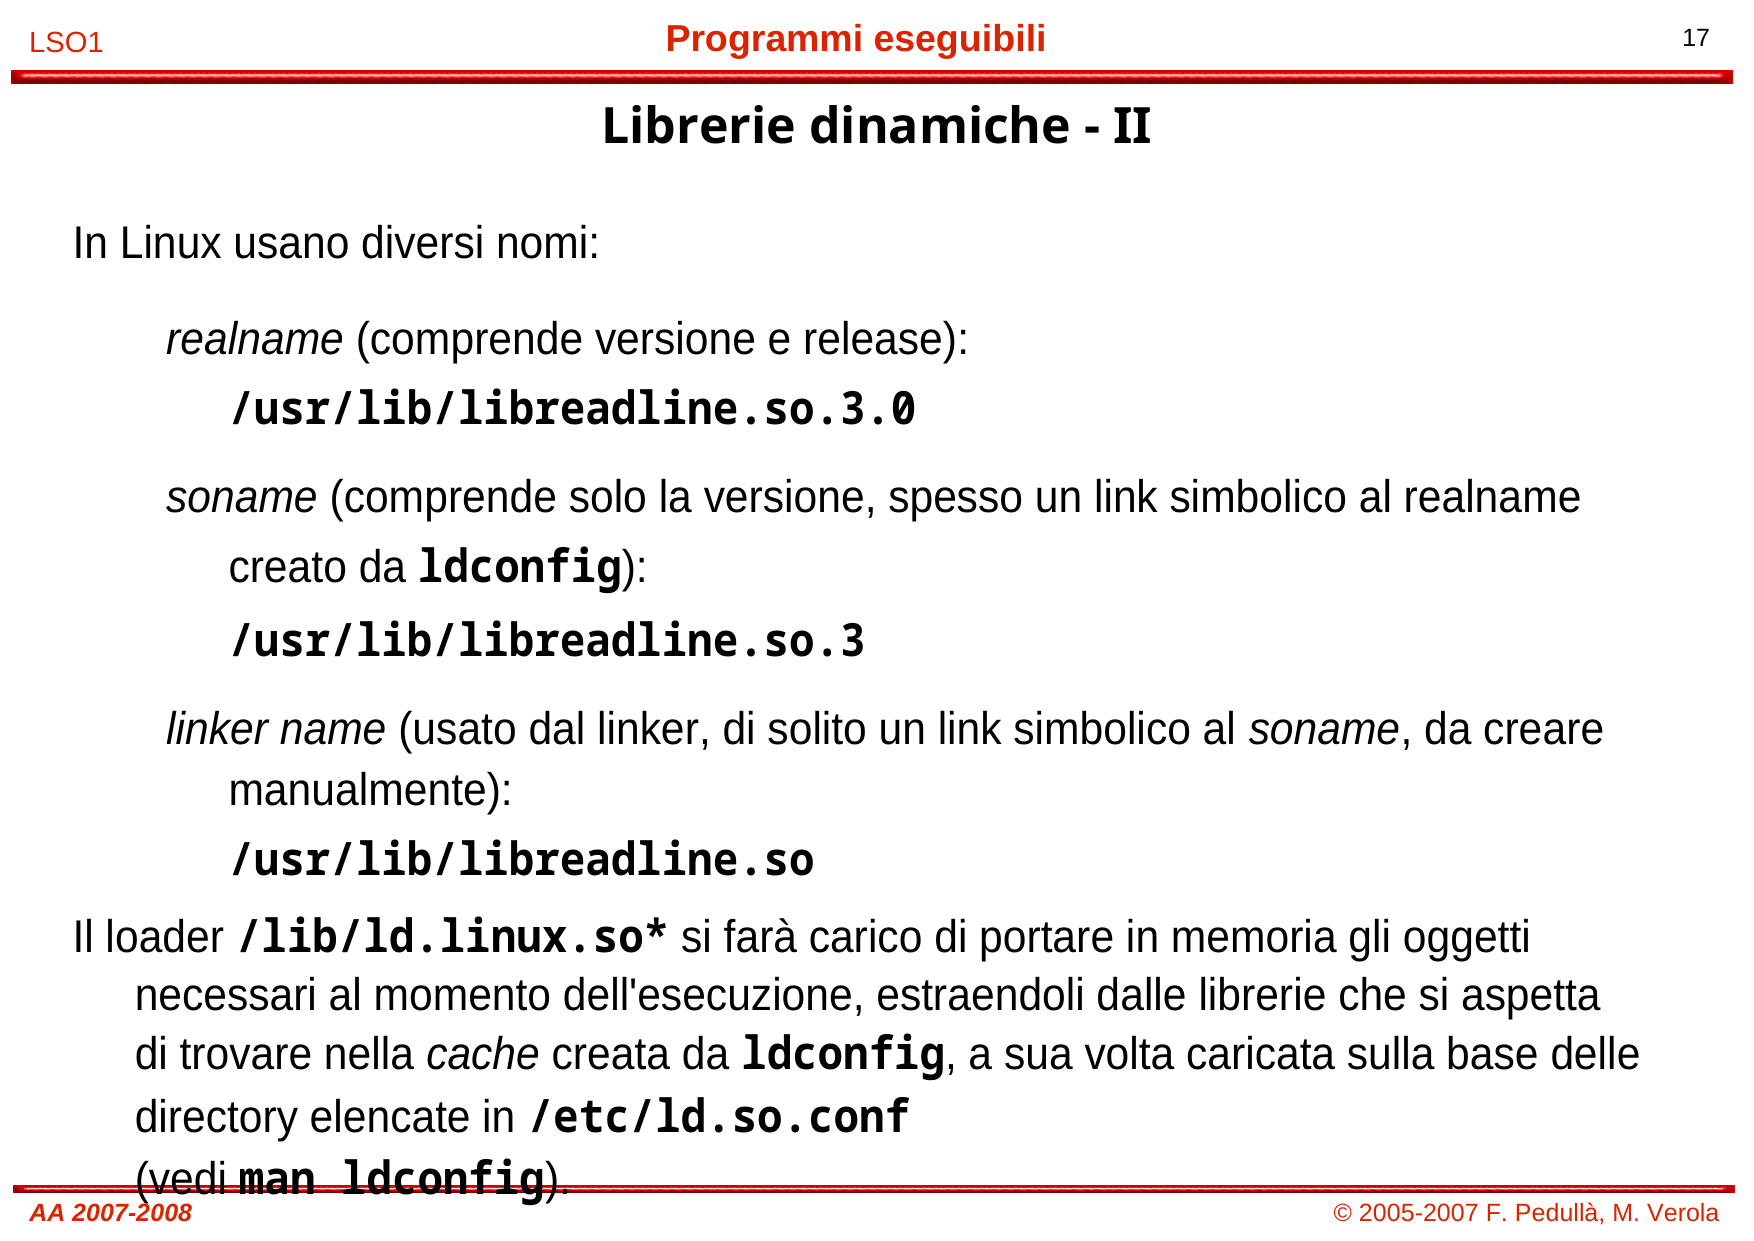

# Librerie dinamiche - II
In Linux usano diversi nomi:
realname (comprende versione e release):
/usr/lib/libreadline.so.3.0
soname (comprende solo la versione, spesso un link simbolico al realname creato da ldconfig):
/usr/lib/libreadline.so.3
linker name (usato dal linker, di solito un link simbolico al soname, da creare manualmente):
/usr/lib/libreadline.so
Il loader /lib/ld.linux.so* si farà carico di portare in memoria gli oggetti necessari al momento dell'esecuzione, estraendoli dalle librerie che si aspetta di trovare nella cache creata da ldconfig, a sua volta caricata sulla base delle directory elencate in /etc/ld.so.conf
(vedi man ldconfig).